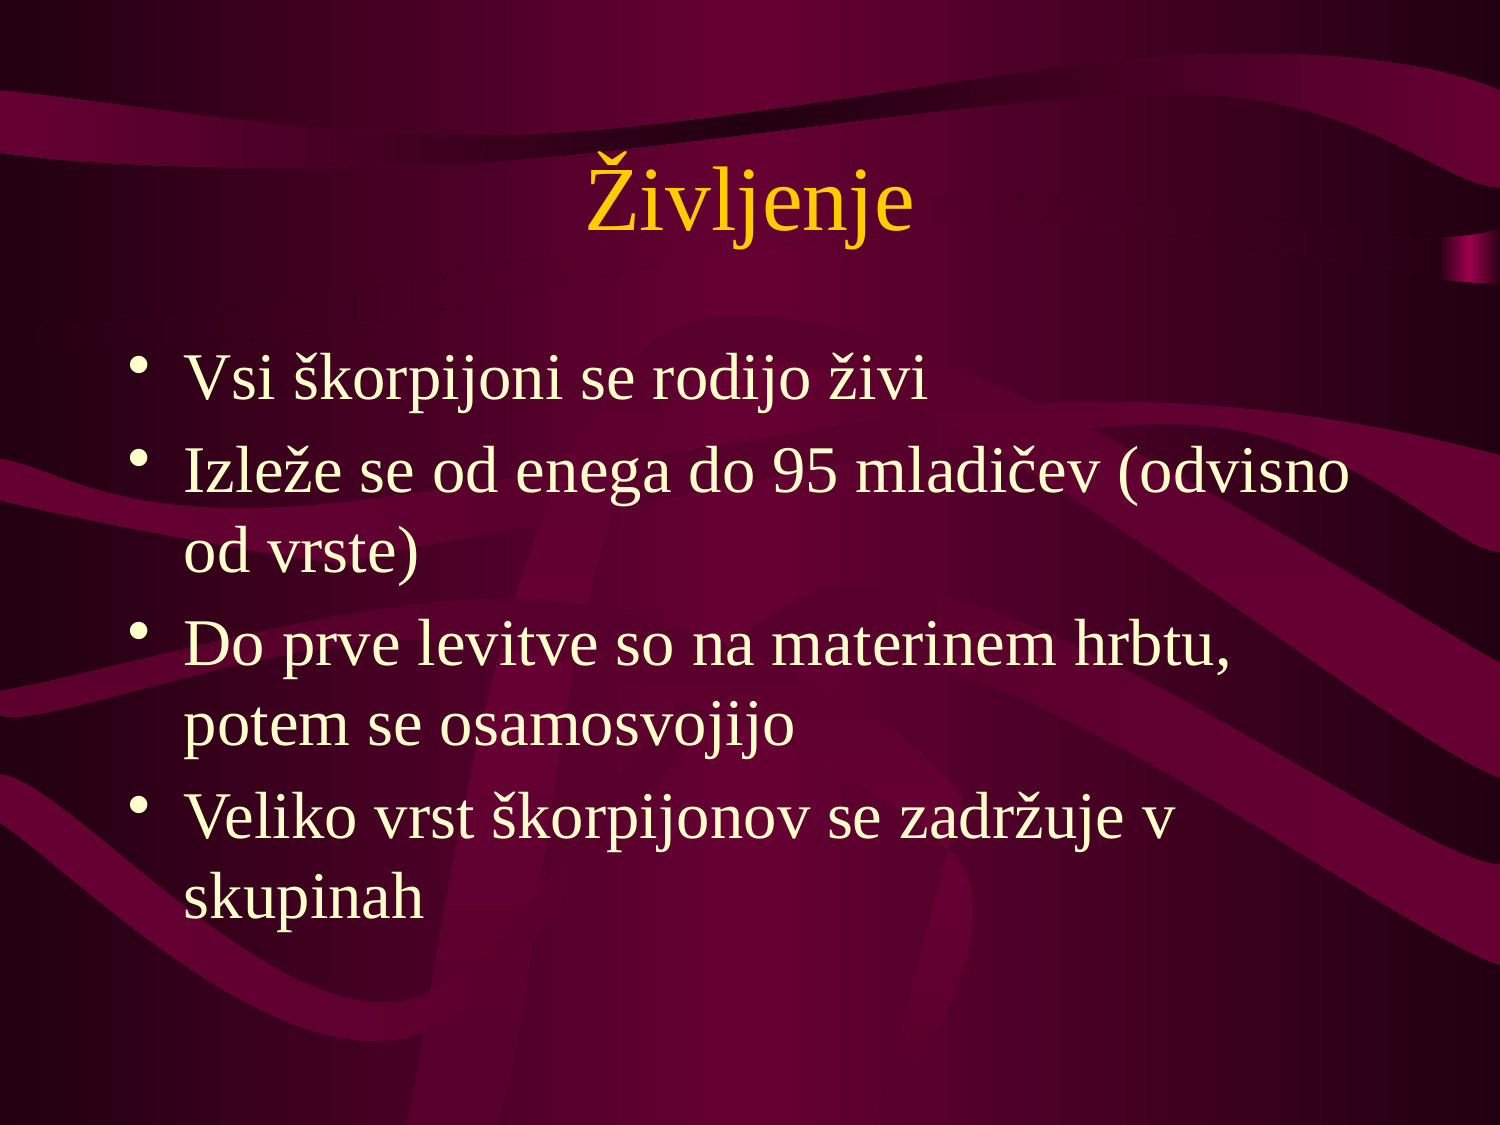

# Življenje
Vsi škorpijoni se rodijo živi
Izleže se od enega do 95 mladičev (odvisno od vrste)
Do prve levitve so na materinem hrbtu, potem se osamosvojijo
Veliko vrst škorpijonov se zadržuje v skupinah